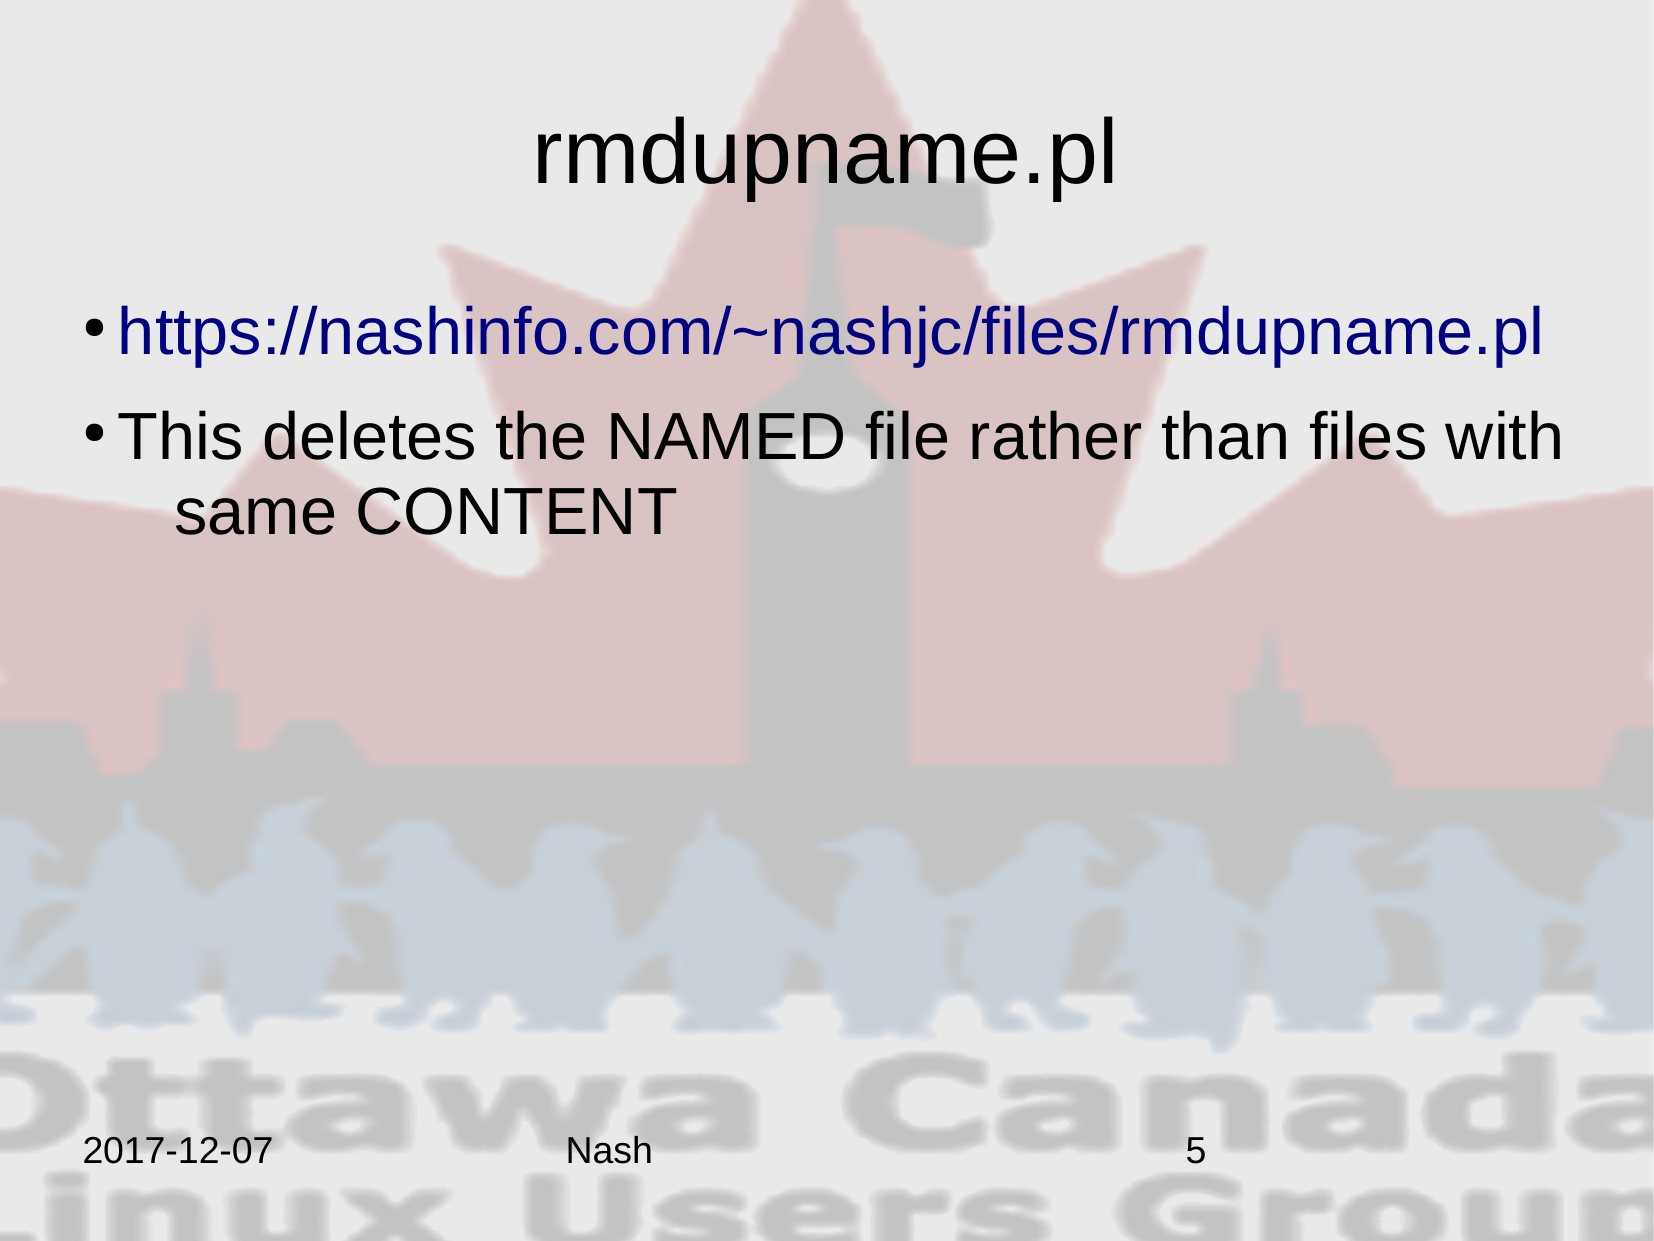

# rmdupname.pl
https://nashinfo.com/~nashjc/files/rmdupname.pl
This deletes the NAMED file rather than files with same CONTENT
5